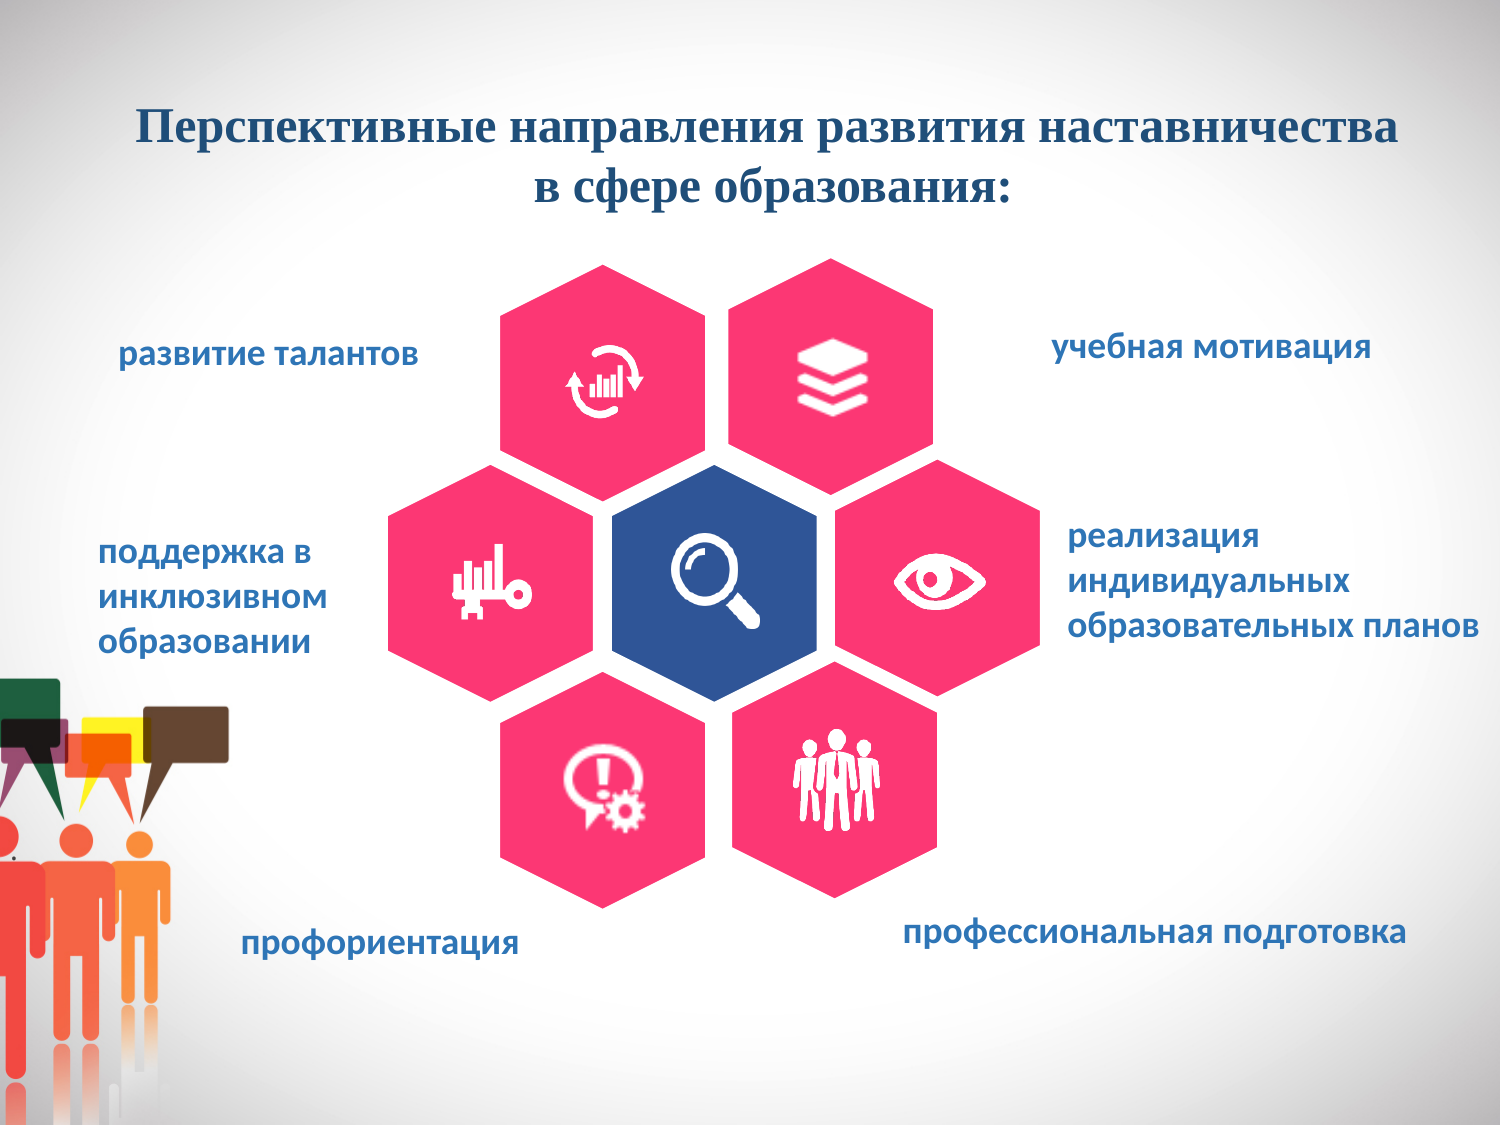

Перспективные направления развития наставничества
в сфере образования:
.
учебная мотивация
развитие талантов
реализация
индивидуальных
образовательных планов
поддержка в
инклюзивном
образовании
профессиональная подготовка
профориентация